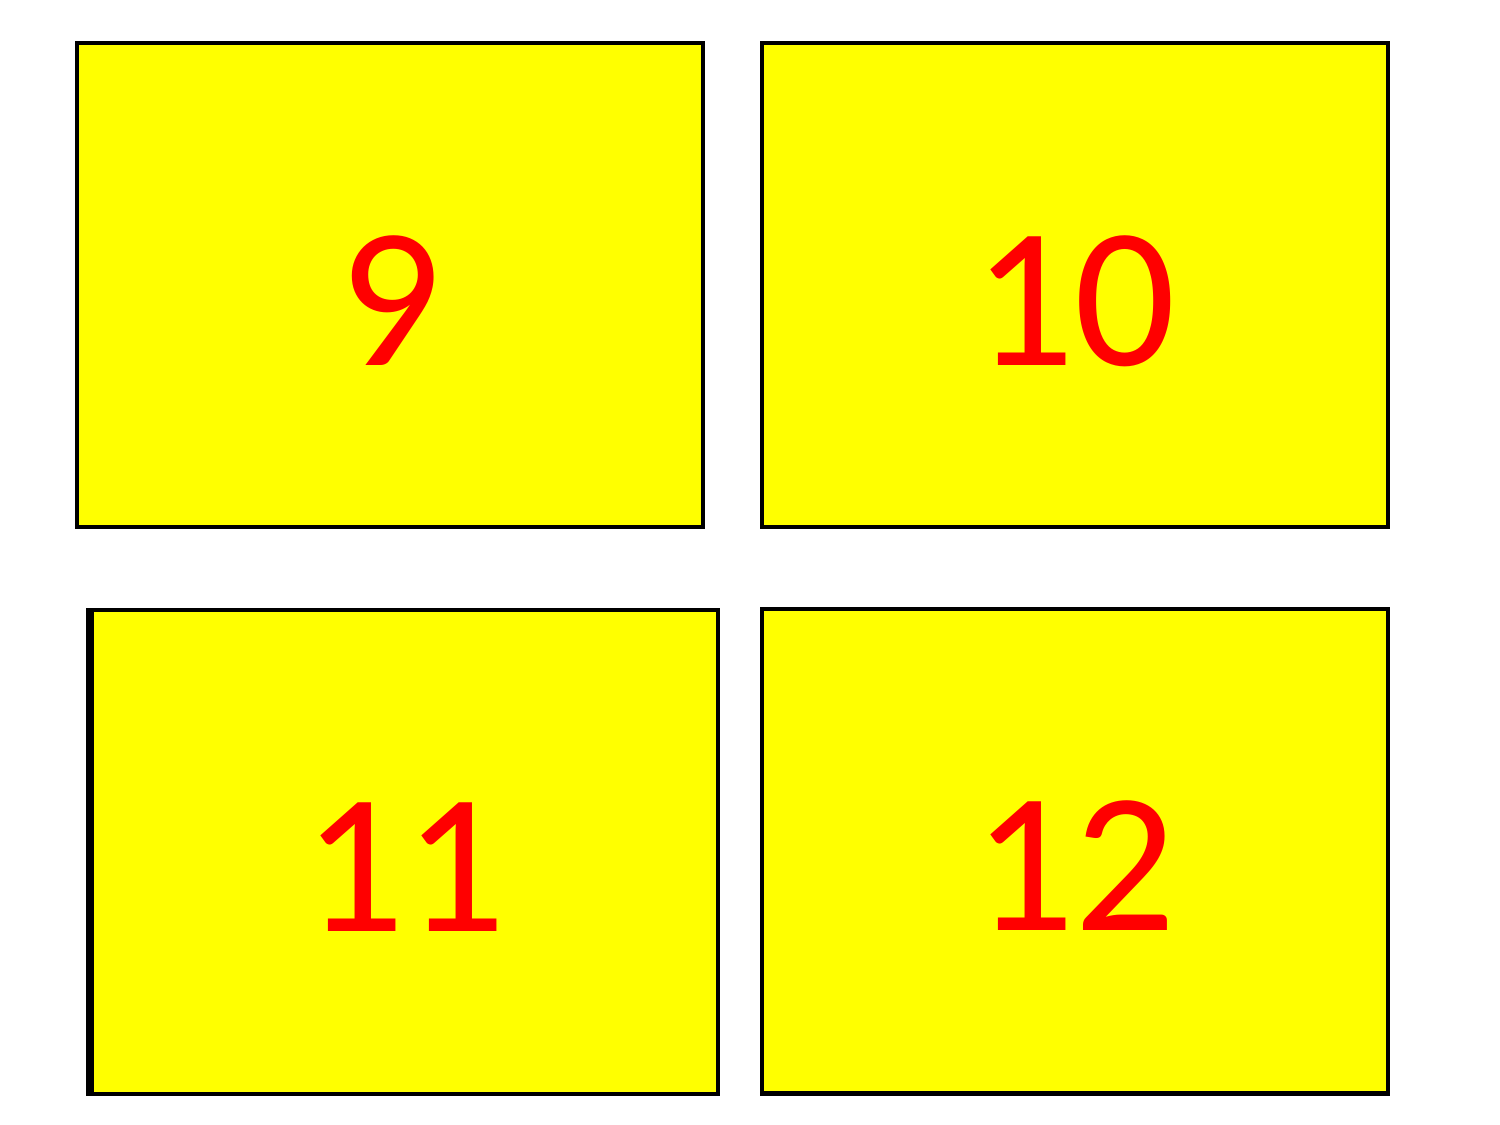

Na čem závisí gravitační síla?
9
Jakou silou přitahuje předměty Měsíc? Je tato síla stejná jako na Zemi?
10
12
Čím měříme sílu?
Na čem je založeno měření síly?
11
Proč nesmí být měřená síla větší, než je měřící rozsah siloměru?